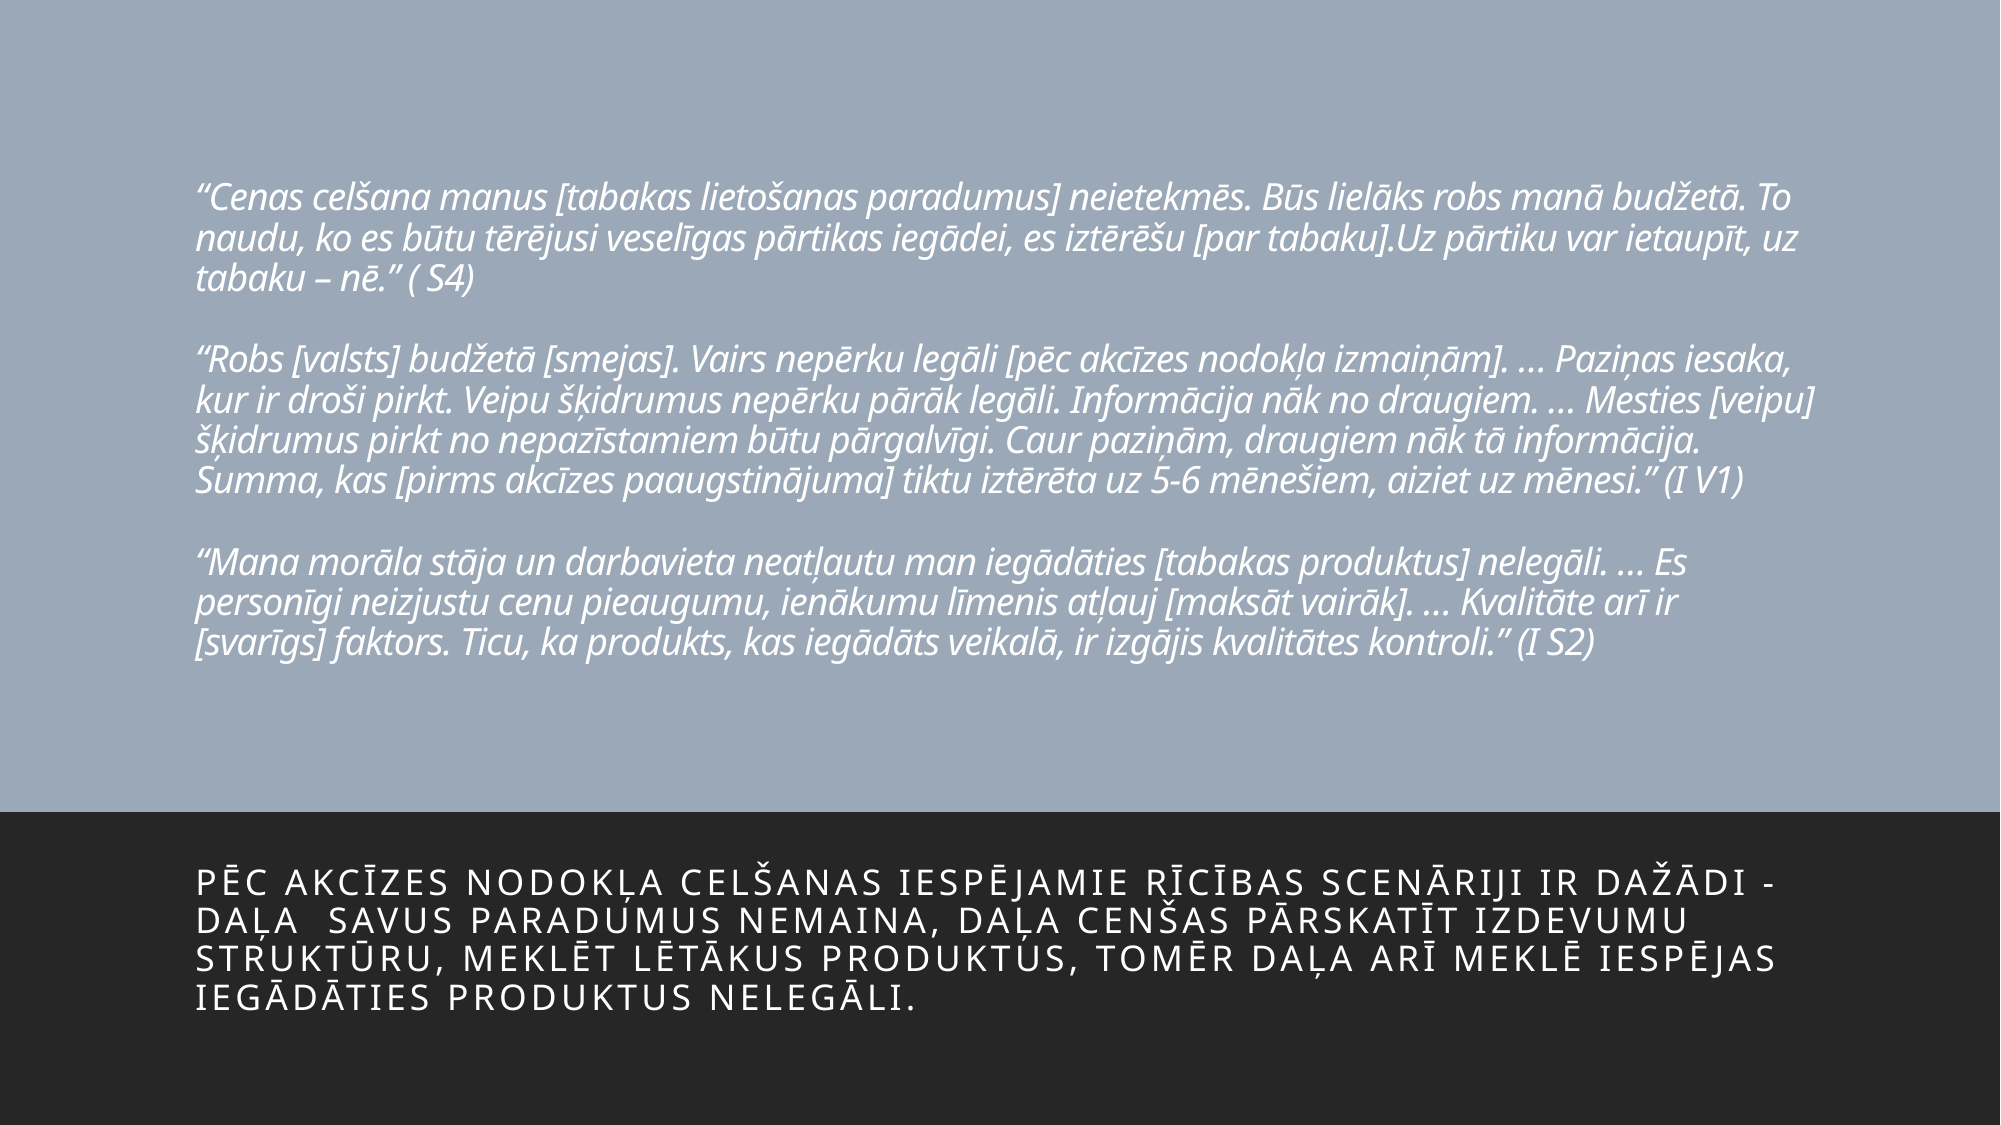

# “Cenas celšana manus [tabakas lietošanas paradumus] neietekmēs. Būs lielāks robs manā budžetā. To naudu, ko es būtu tērējusi veselīgas pārtikas iegādei, es iztērēšu [par tabaku].Uz pārtiku var ietaupīt, uz tabaku – nē.” ( S4) “Robs [valsts] budžetā [smejas]. Vairs nepērku legāli [pēc akcīzes nodokļa izmaiņām]. … Paziņas iesaka, kur ir droši pirkt. Veipu šķidrumus nepērku pārāk legāli. Informācija nāk no draugiem. … Mesties [veipu] šķidrumus pirkt no nepazīstamiem būtu pārgalvīgi. Caur paziņām, draugiem nāk tā informācija. Summa, kas [pirms akcīzes paaugstinājuma] tiktu iztērēta uz 5-6 mēnešiem, aiziet uz mēnesi.” (I V1) “Mana morāla stāja un darbavieta neatļautu man iegādāties [tabakas produktus] nelegāli. … Es personīgi neizjustu cenu pieaugumu, ienākumu līmenis atļauj [maksāt vairāk]. … Kvalitāte arī ir [svarīgs] faktors. Ticu, ka produkts, kas iegādāts veikalā, ir izgājis kvalitātes kontroli.” (I S2)
Pēc akcīzes nodokļa celšanas iespējamie rīcības scenāriji ir dažādi - daļa savus paradumus nemaina, daļa cenšas pārskatīt izdevumu struktūru, meklēt lētākus produktus, tomēr daļa arī meklē iespējas iegādāties produktus nelegāli.